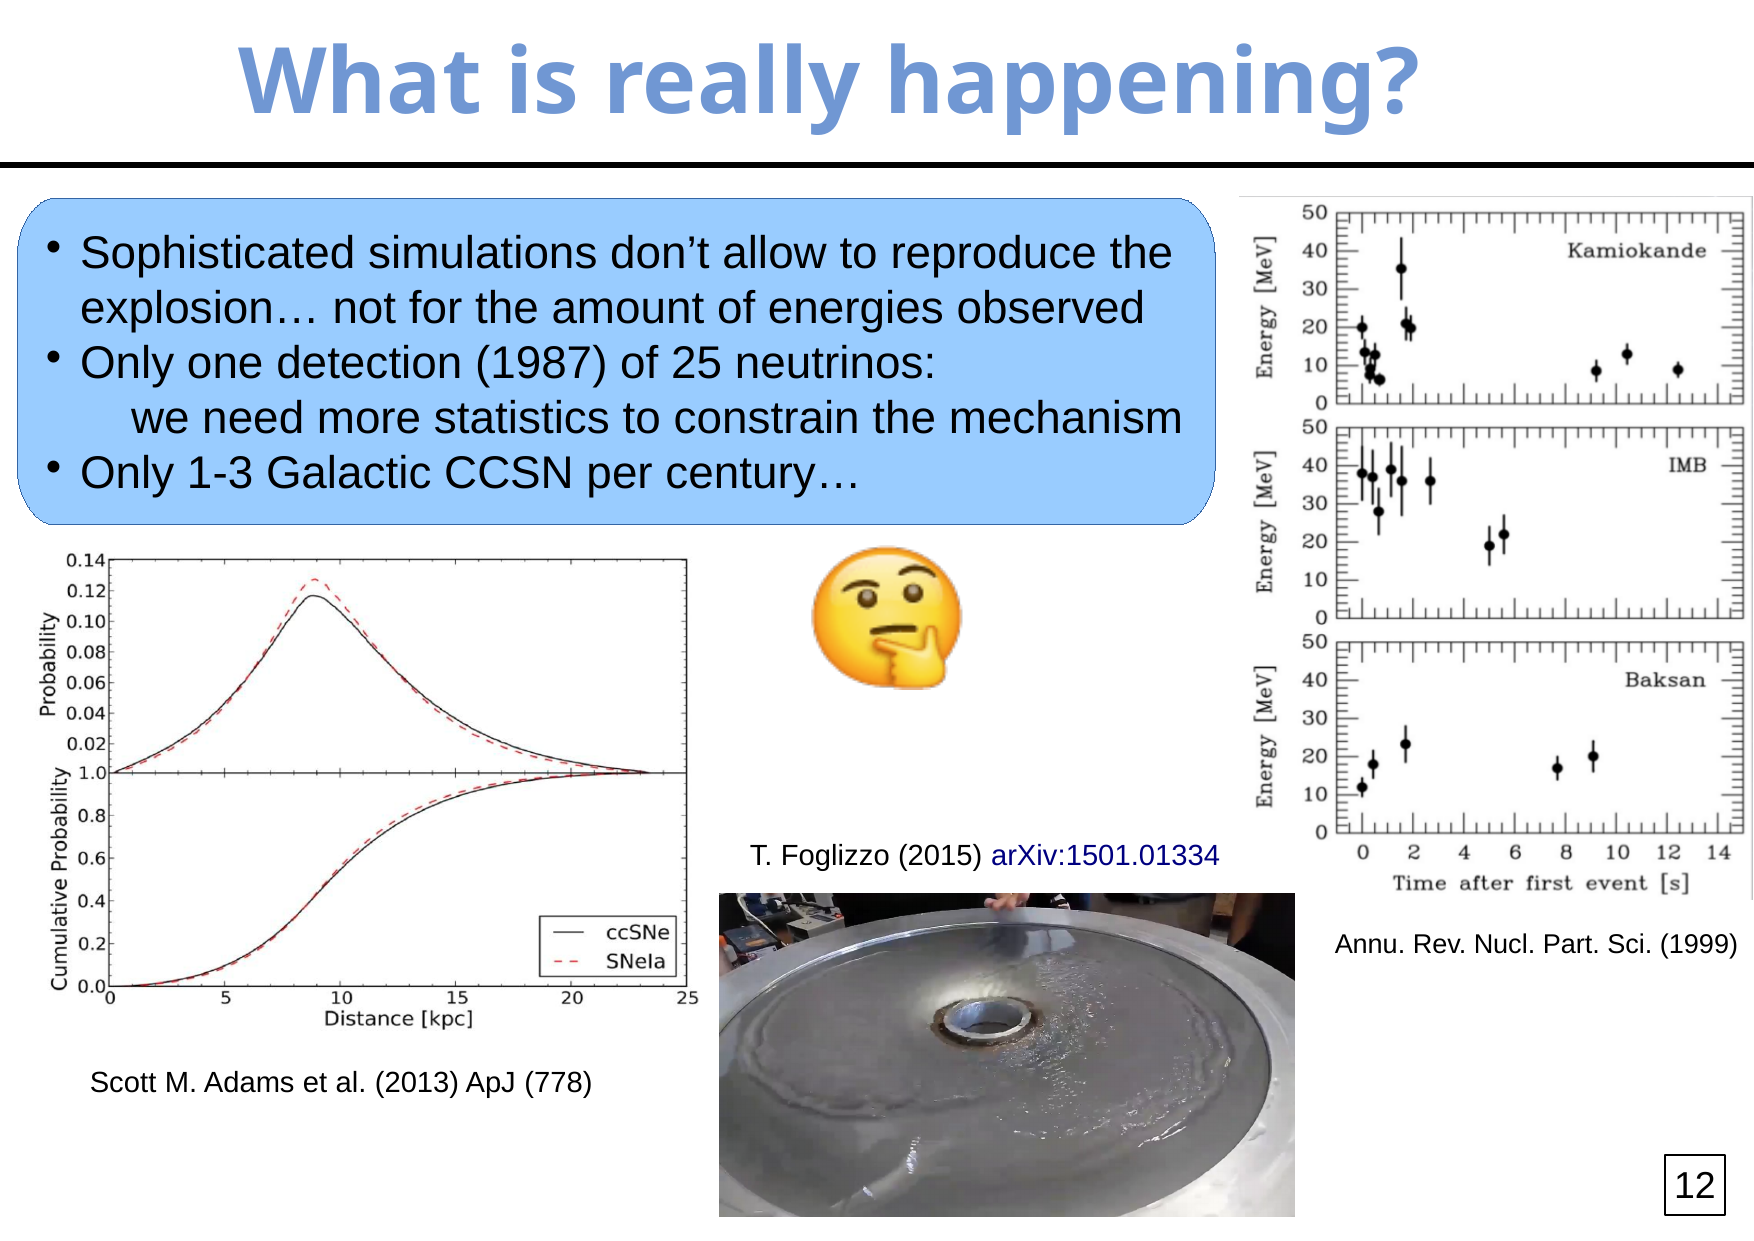

What is really happening?
¿Por qué nos interesa?
Sophisticated simulations don’t allow to reproduce the explosion… not for the amount of energies observed
Only one detection (1987) of 25 neutrinos: we need more statistics to constrain the mechanism
Only 1-3 Galactic CCSN per century…
T. Foglizzo (2015) arXiv:1501.01334
Annu. Rev. Nucl. Part. Sci. (1999)
Scott M. Adams et al. (2013) ApJ (778)
12